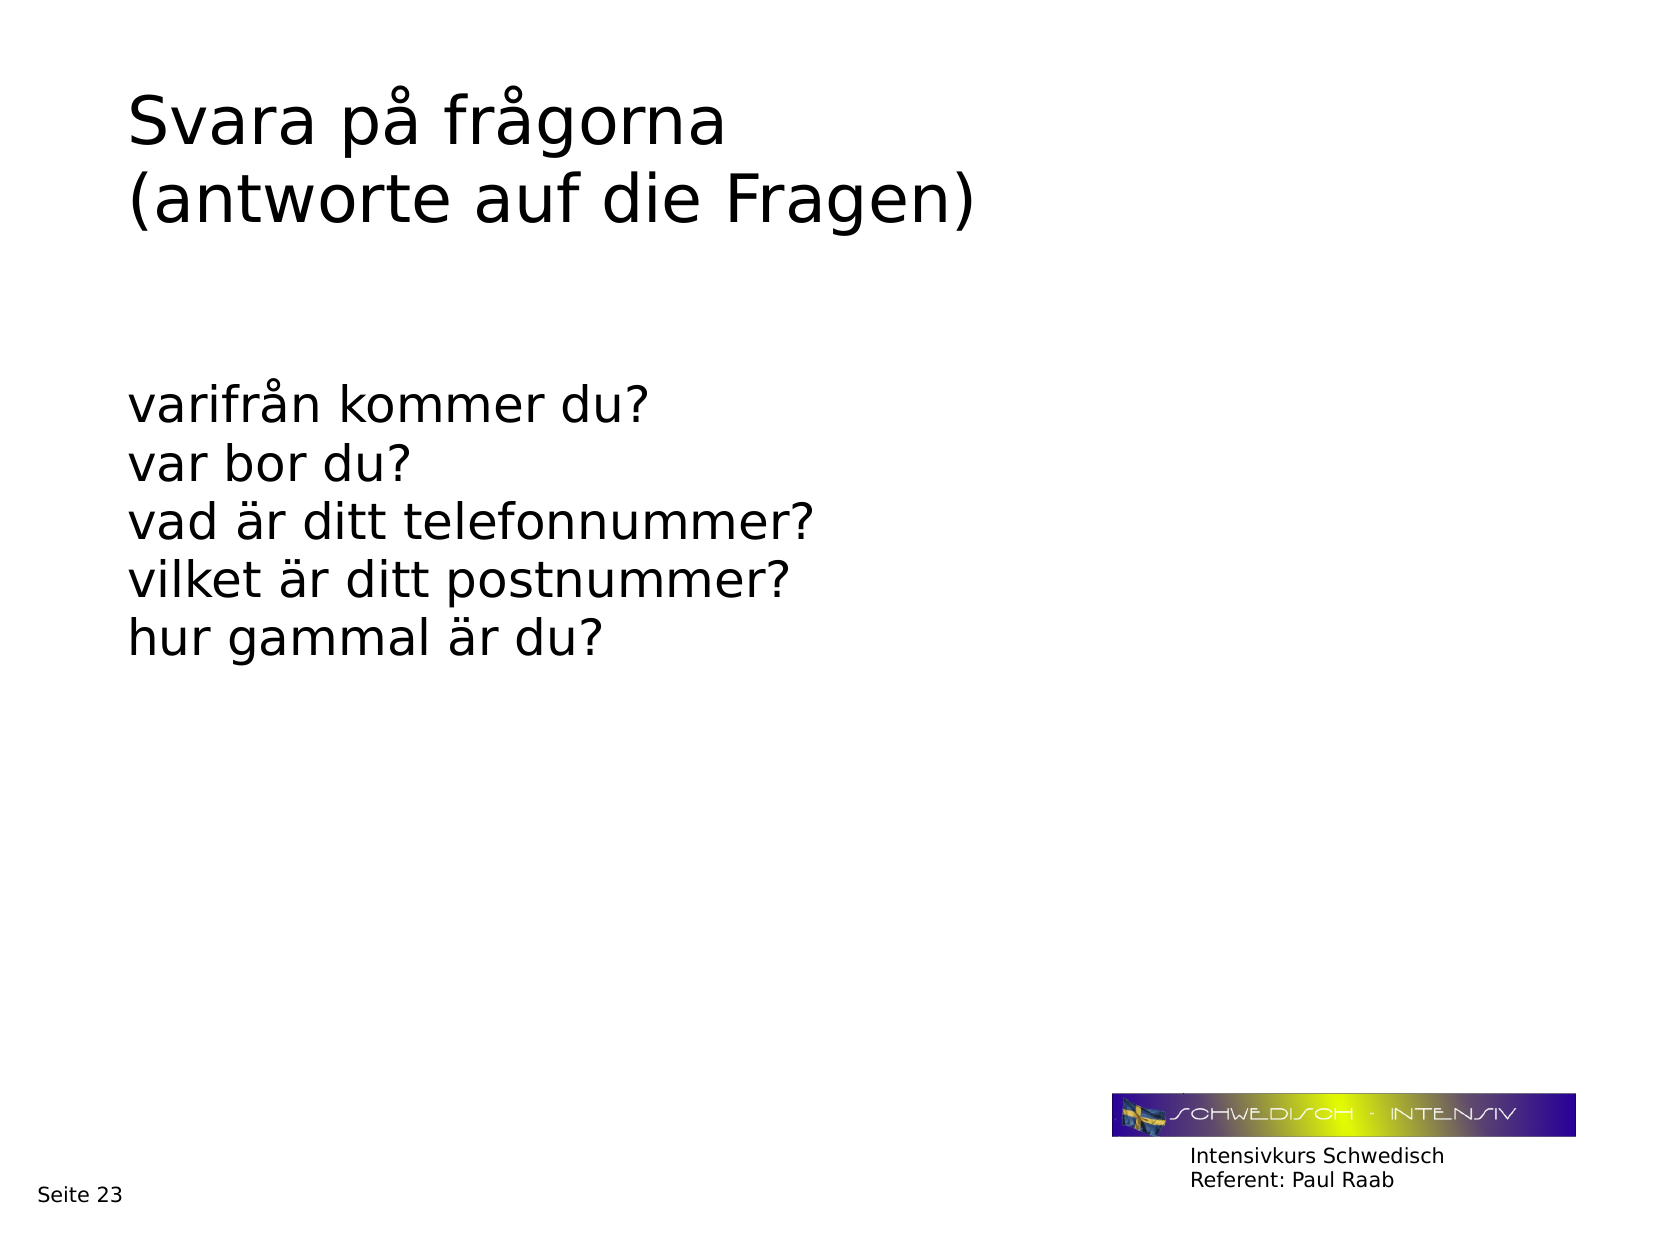

Svara på frågorna
(antworte auf die Fragen)
varifrån kommer du?
var bor du?
vad är ditt telefonnummer?
vilket är ditt postnummer?
hur gammal är du?